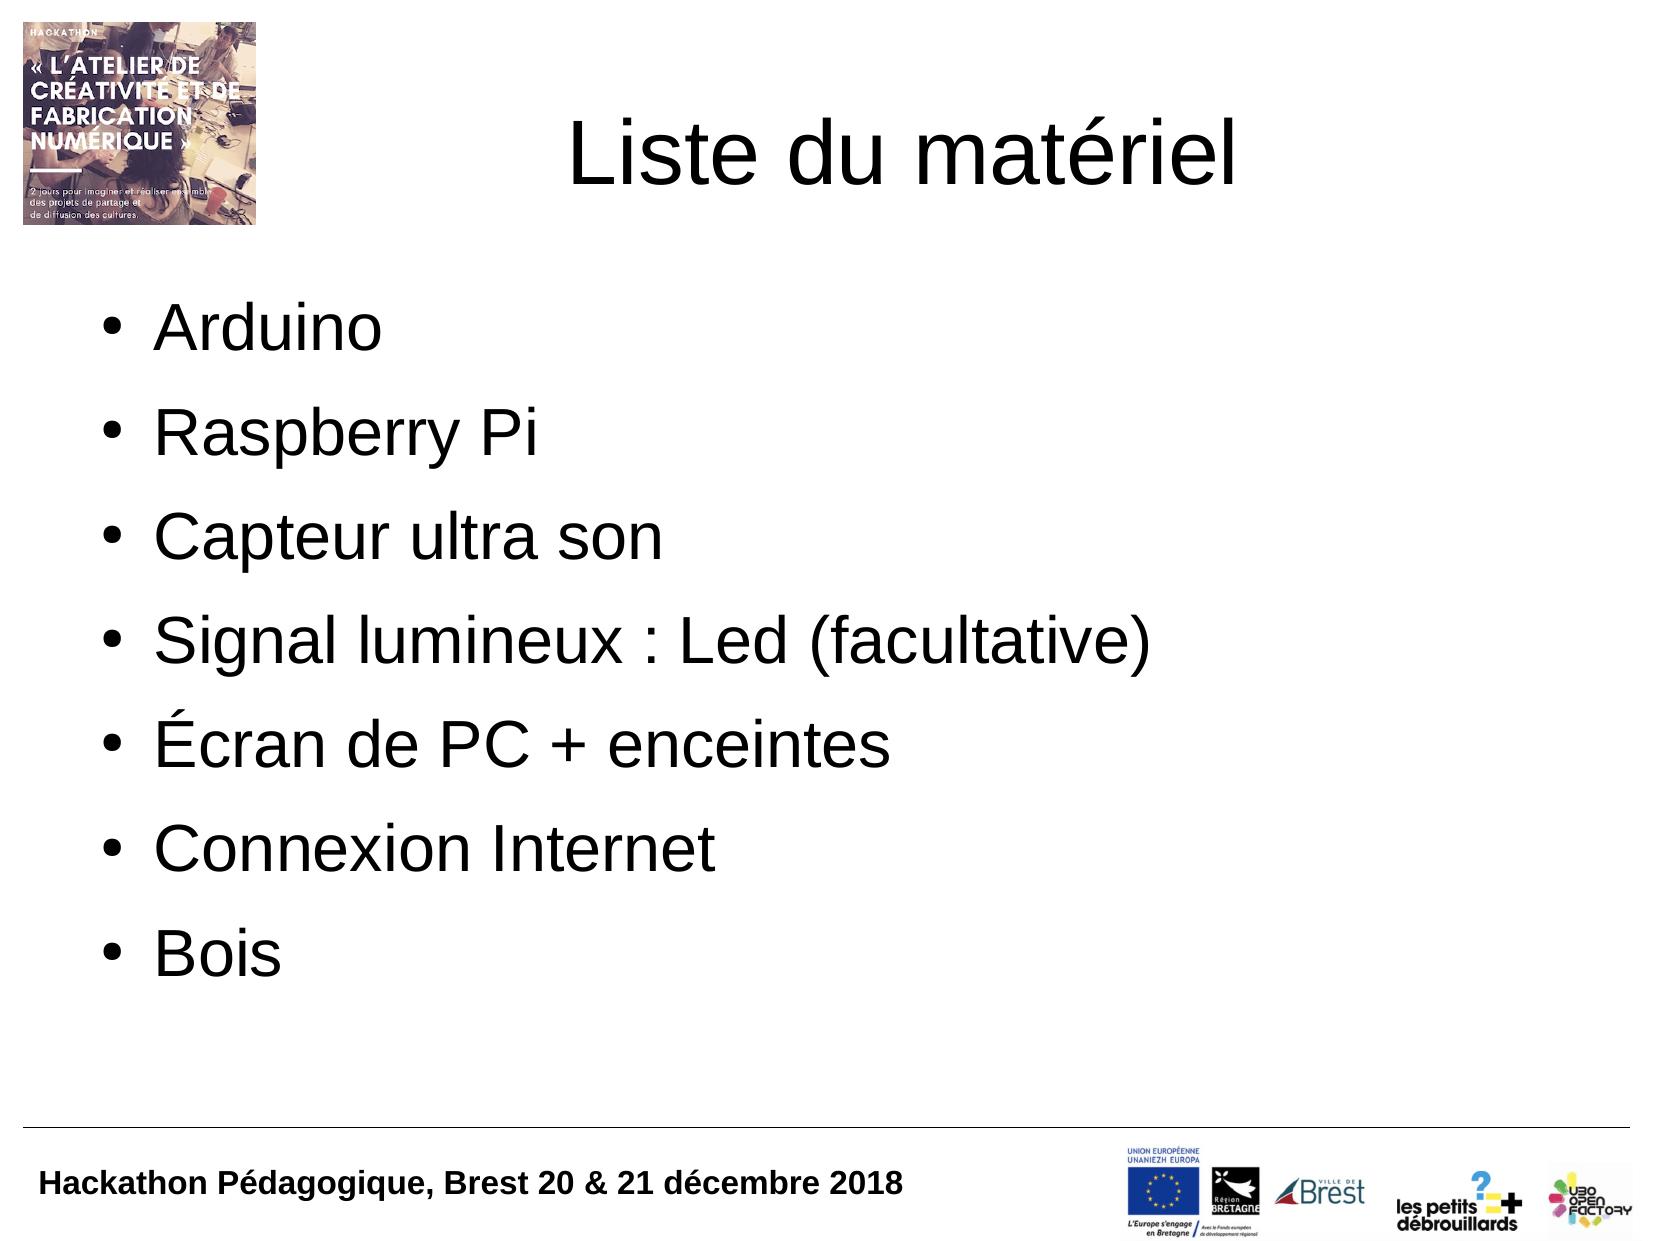

# Liste du matériel
Arduino
Raspberry Pi
Capteur ultra son
Signal lumineux : Led (facultative)
Écran de PC + enceintes
Connexion Internet
Bois
Hackathon Pédagogique, Brest 20 & 21 décembre 2018